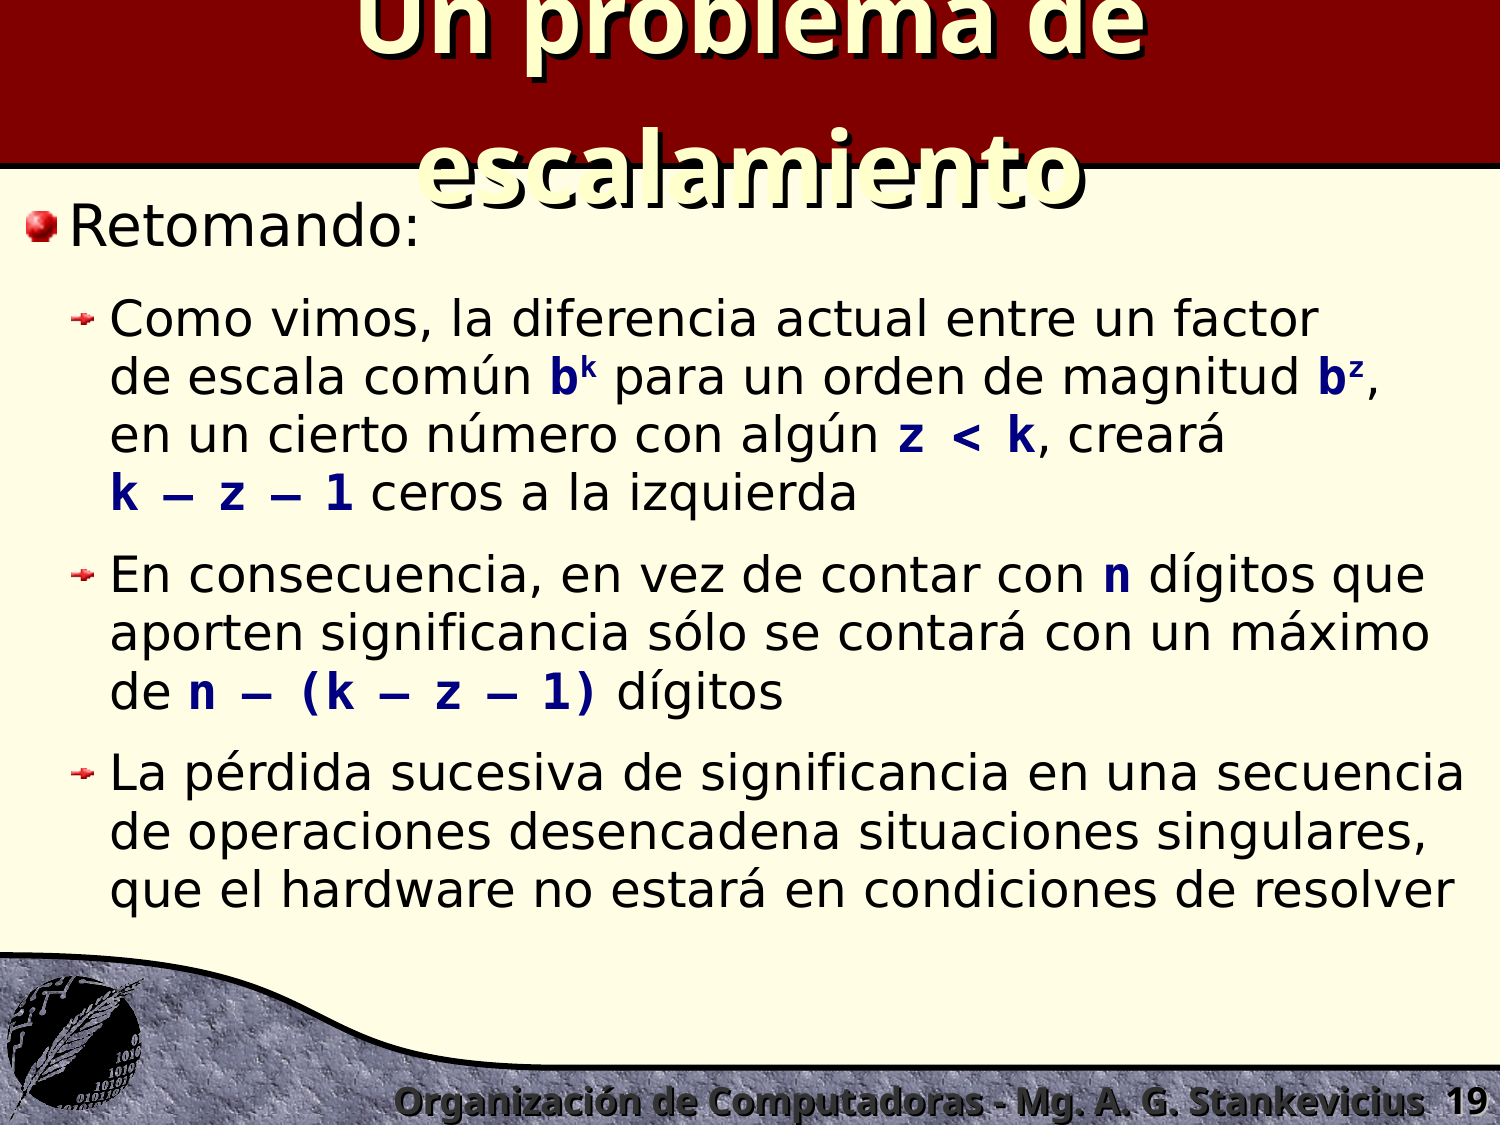

# Un problema de escalamiento
Retomando:
Como vimos, la diferencia actual entre un factor
de escala común bk para un orden de magnitud bz,
en un cierto número con algún z < k, creará
k – z – 1 ceros a la izquierda
En consecuencia, en vez de contar con n dígitos que aporten significancia sólo se contará con un máximo de n – (k – z – 1) dígitos
La pérdida sucesiva de significancia en una secuencia de operaciones desencadena situaciones singulares,
que el hardware no estará en condiciones de resolver
19